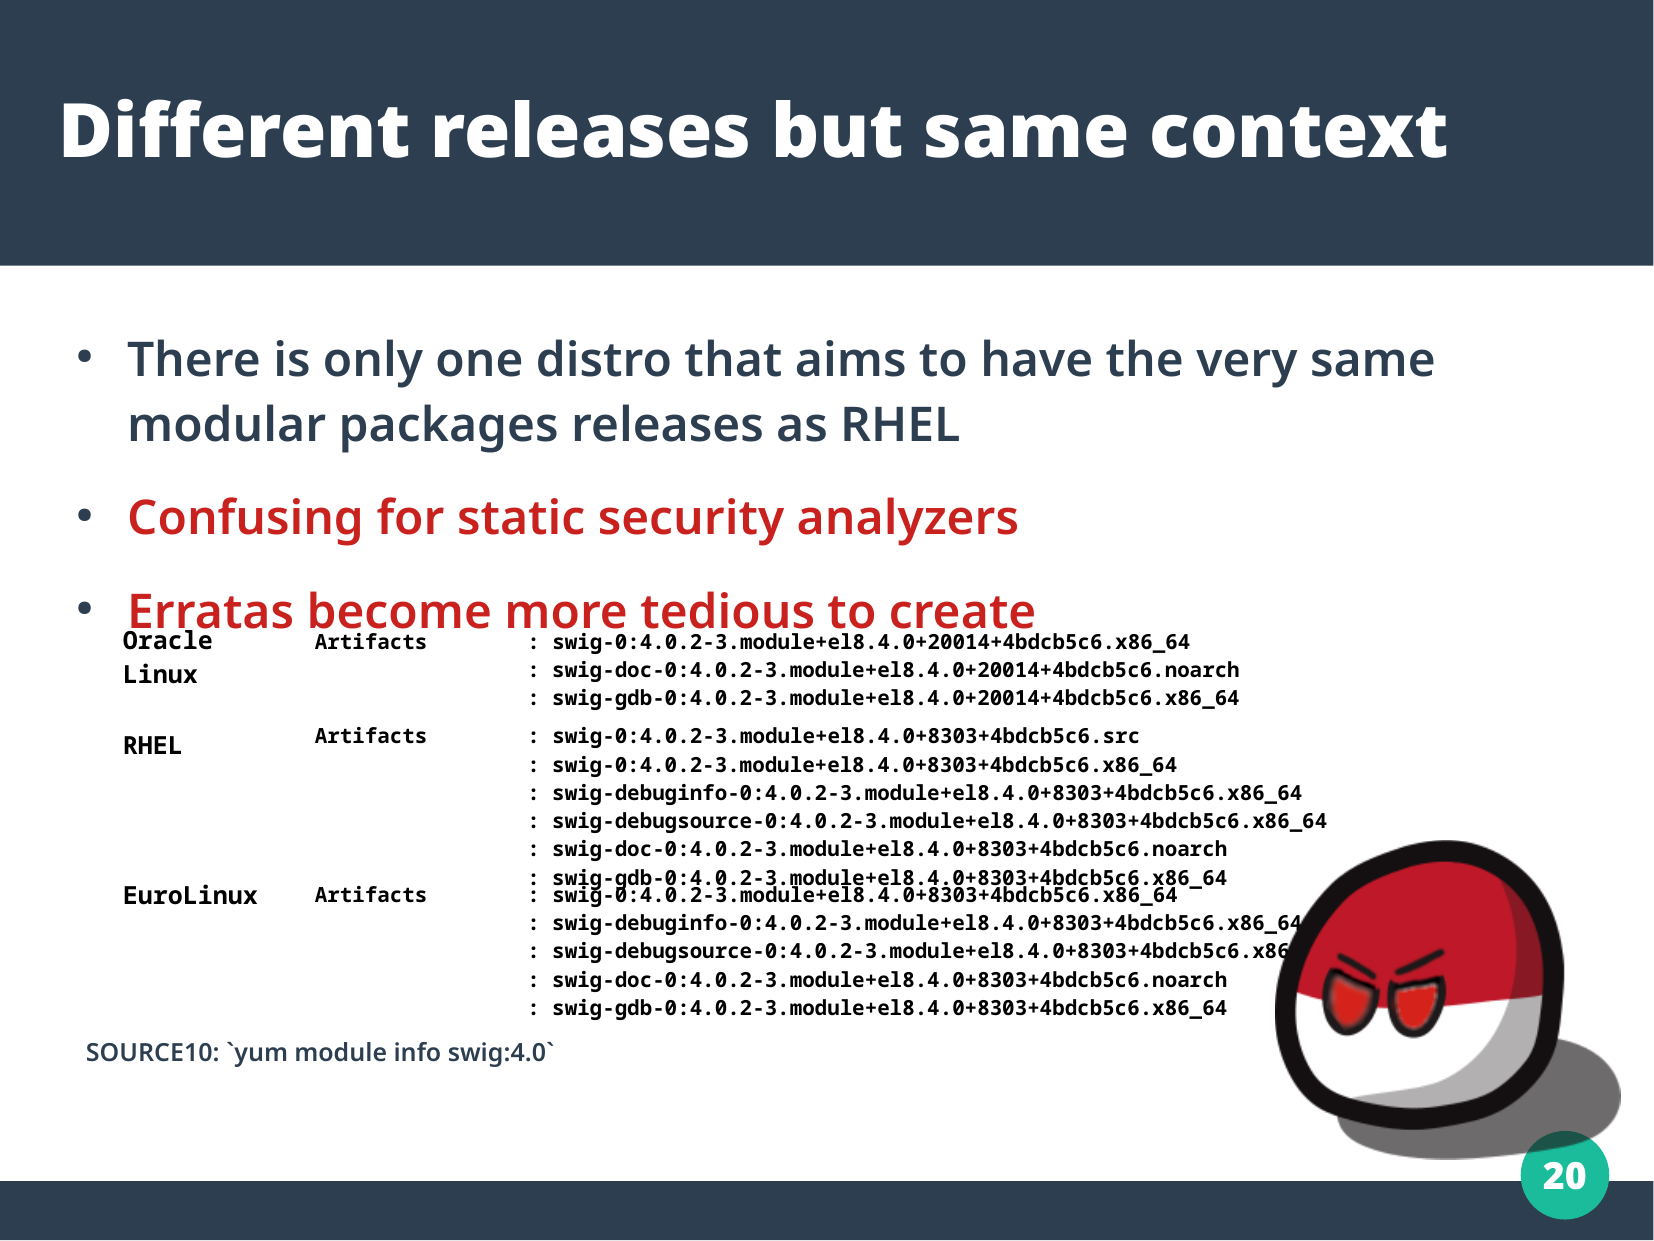

# Different releases but same context
There is only one distro that aims to have the very same modular packages releases as RHEL
Confusing for static security analyzers
Erratas become more tedious to create
Oracle Linux
Artifacts : swig-0:4.0.2-3.module+el8.4.0+20014+4bdcb5c6.x86_64
 : swig-doc-0:4.0.2-3.module+el8.4.0+20014+4bdcb5c6.noarch
 : swig-gdb-0:4.0.2-3.module+el8.4.0+20014+4bdcb5c6.x86_64
Artifacts : swig-0:4.0.2-3.module+el8.4.0+8303+4bdcb5c6.src
 : swig-0:4.0.2-3.module+el8.4.0+8303+4bdcb5c6.x86_64
 : swig-debuginfo-0:4.0.2-3.module+el8.4.0+8303+4bdcb5c6.x86_64
 : swig-debugsource-0:4.0.2-3.module+el8.4.0+8303+4bdcb5c6.x86_64
 : swig-doc-0:4.0.2-3.module+el8.4.0+8303+4bdcb5c6.noarch
 : swig-gdb-0:4.0.2-3.module+el8.4.0+8303+4bdcb5c6.x86_64
RHEL
EuroLinux
Artifacts : swig-0:4.0.2-3.module+el8.4.0+8303+4bdcb5c6.x86_64
 : swig-debuginfo-0:4.0.2-3.module+el8.4.0+8303+4bdcb5c6.x86_64
 : swig-debugsource-0:4.0.2-3.module+el8.4.0+8303+4bdcb5c6.x86_64
 : swig-doc-0:4.0.2-3.module+el8.4.0+8303+4bdcb5c6.noarch
 : swig-gdb-0:4.0.2-3.module+el8.4.0+8303+4bdcb5c6.x86_64
SOURCE10: `yum module info swig:4.0`
20